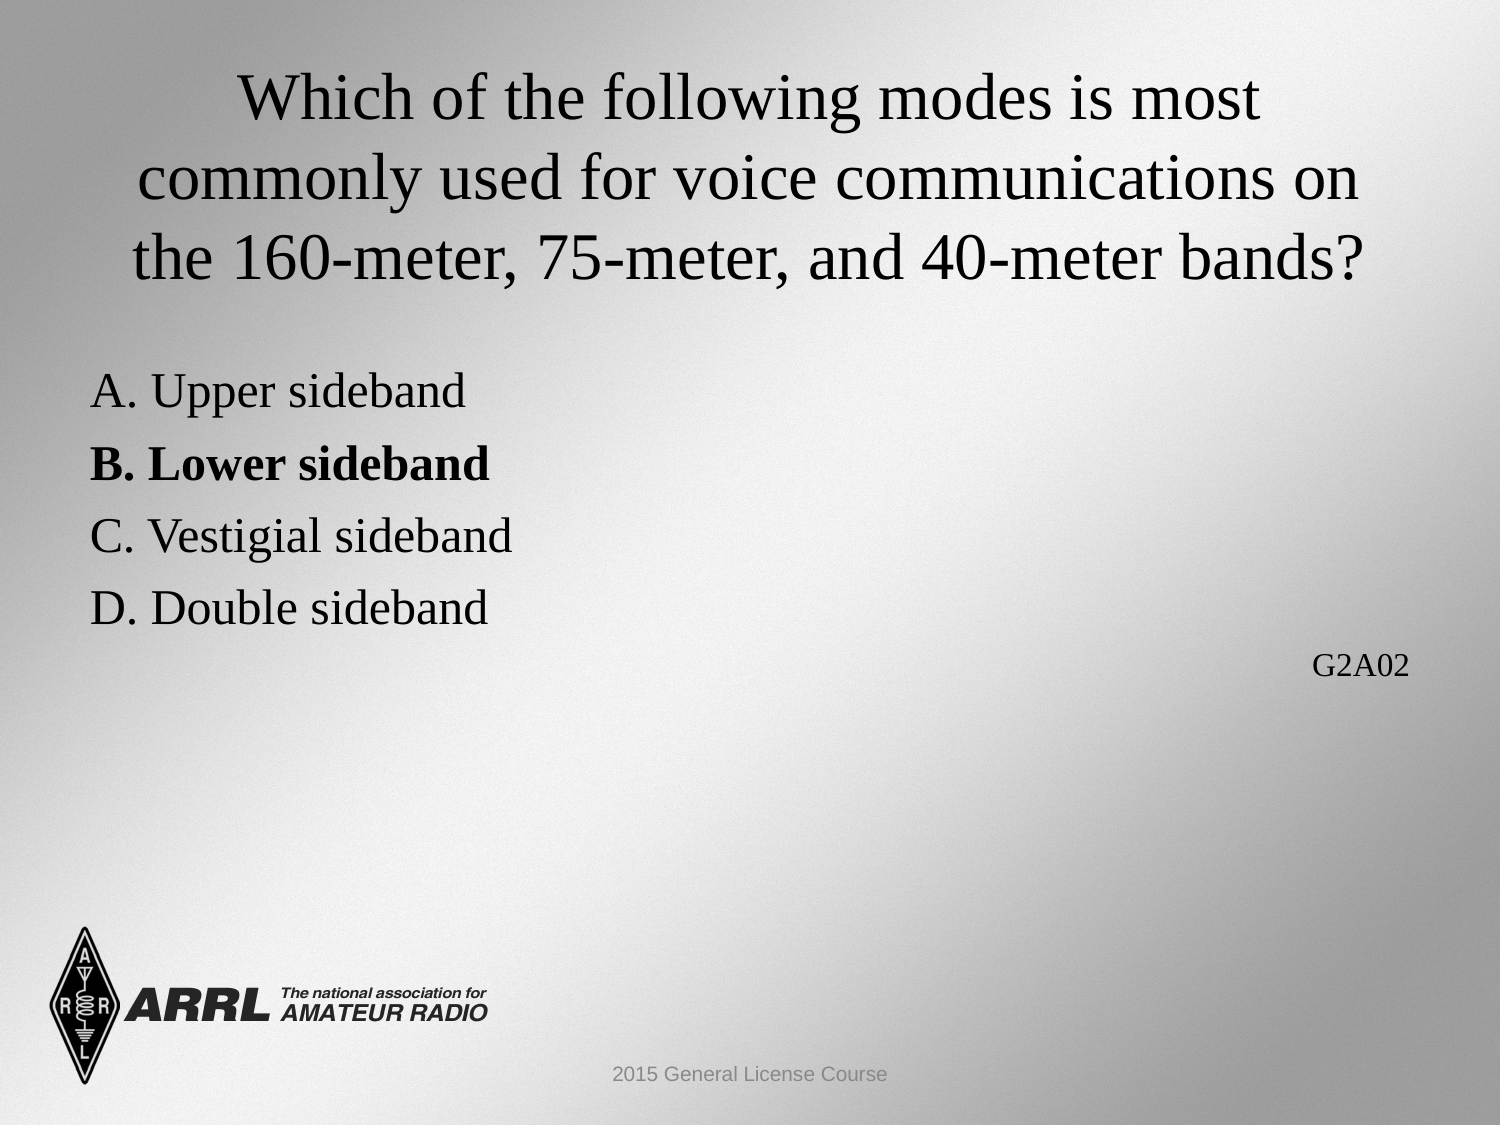

# Which of the following modes is most commonly used for voice communications on the 160-meter, 75-meter, and 40-meter bands?
A. Upper sideband
B. Lower sideband
C. Vestigial sideband
D. Double sideband
 G2A02
2015 General License Course